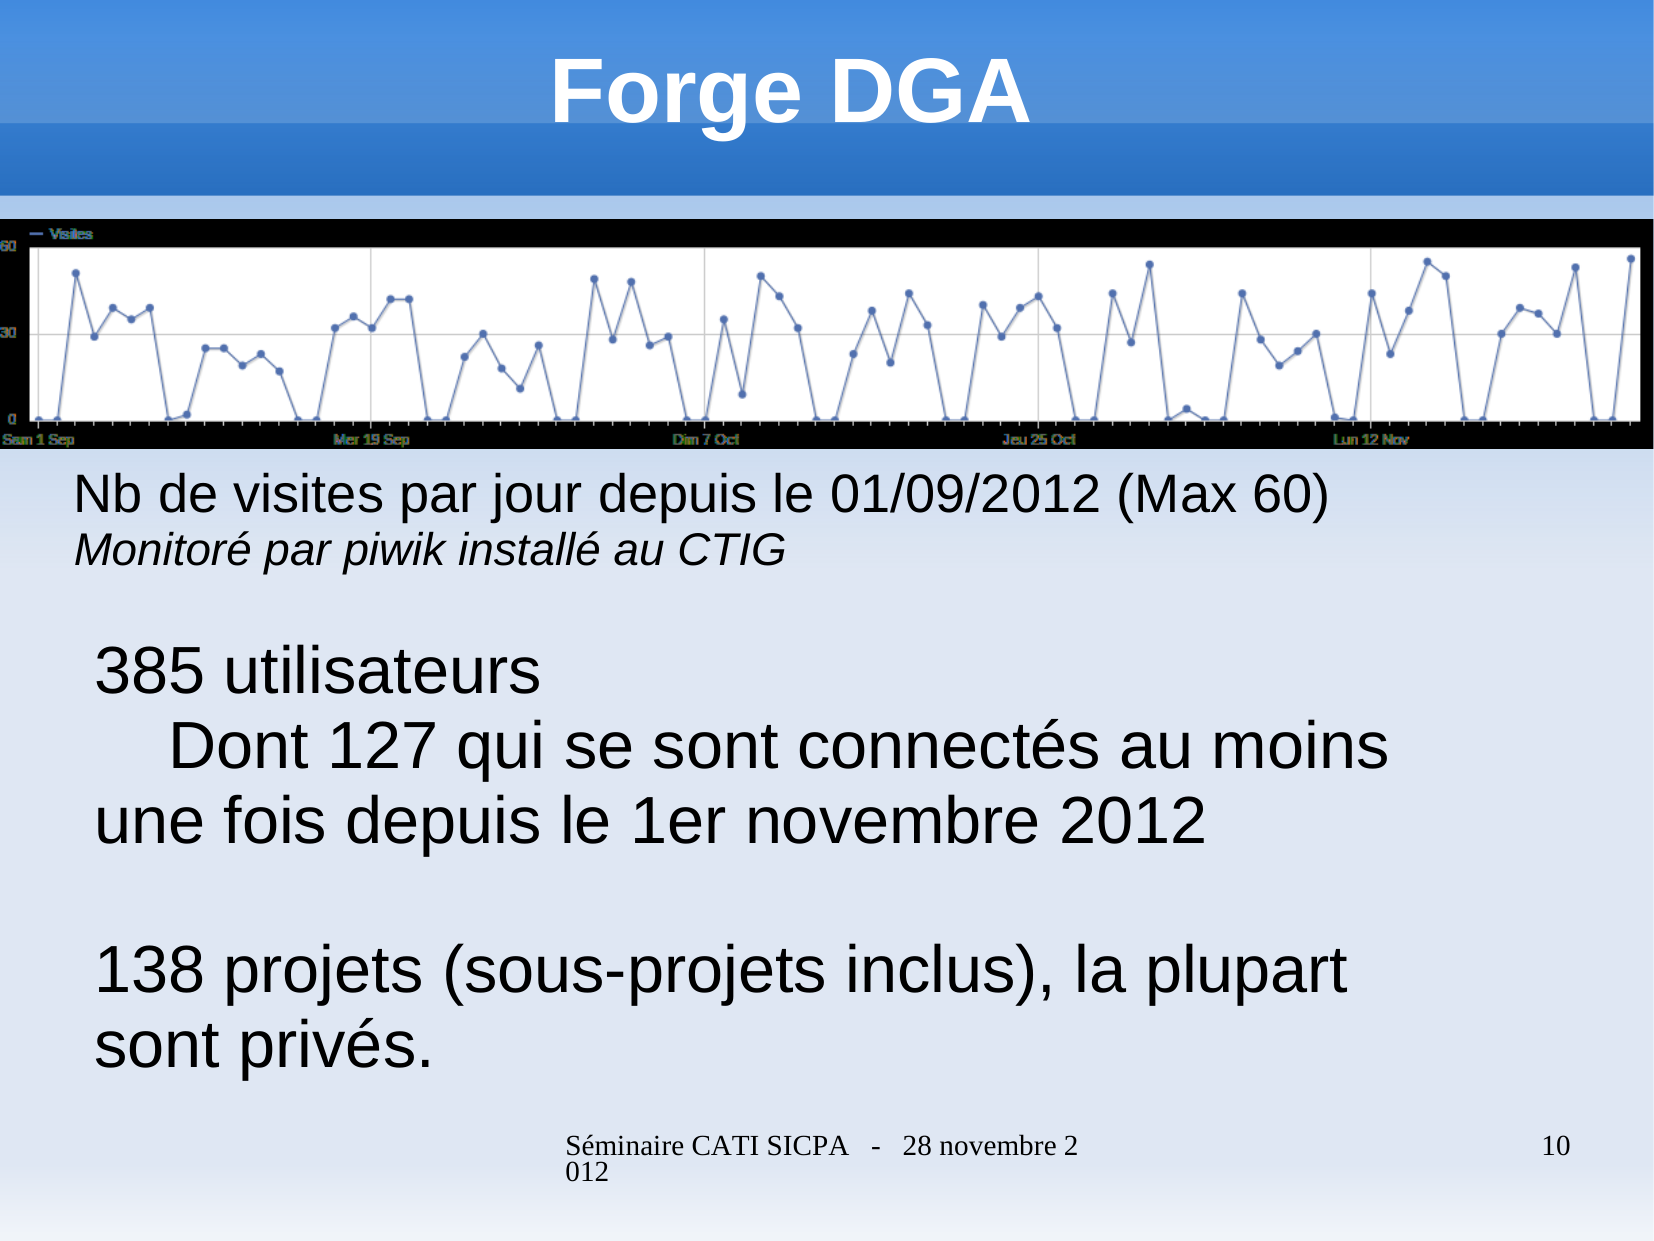

# Forge DGA
Nb de visites par jour depuis le 01/09/2012 (Max 60)
Monitoré par piwik installé au CTIG
385 utilisateurs
	Dont 127 qui se sont connectés au moins une fois depuis le 1er novembre 2012
138 projets (sous-projets inclus), la plupart sont privés.
Séminaire CATI SICPA - 28 novembre 2012
10